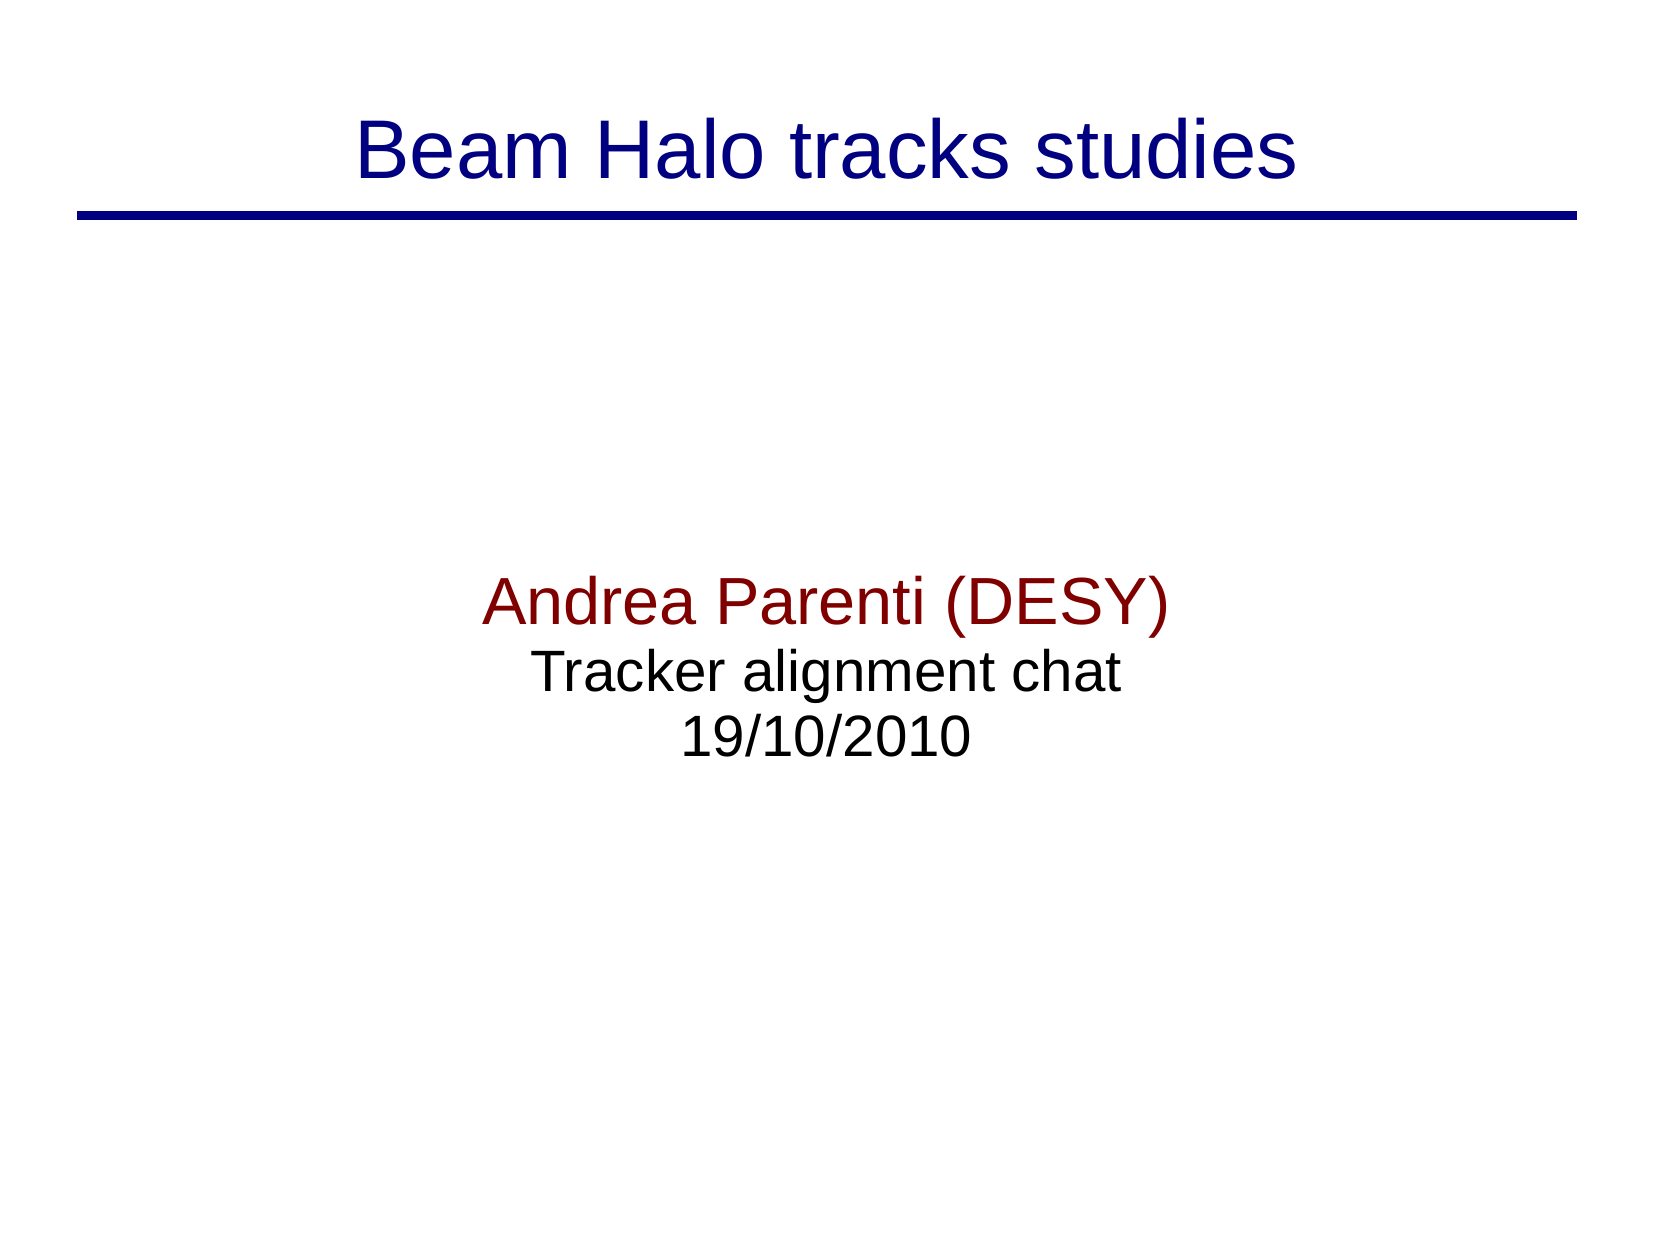

# Beam Halo tracks studies
Andrea Parenti (DESY)
Tracker alignment chat
19/10/2010